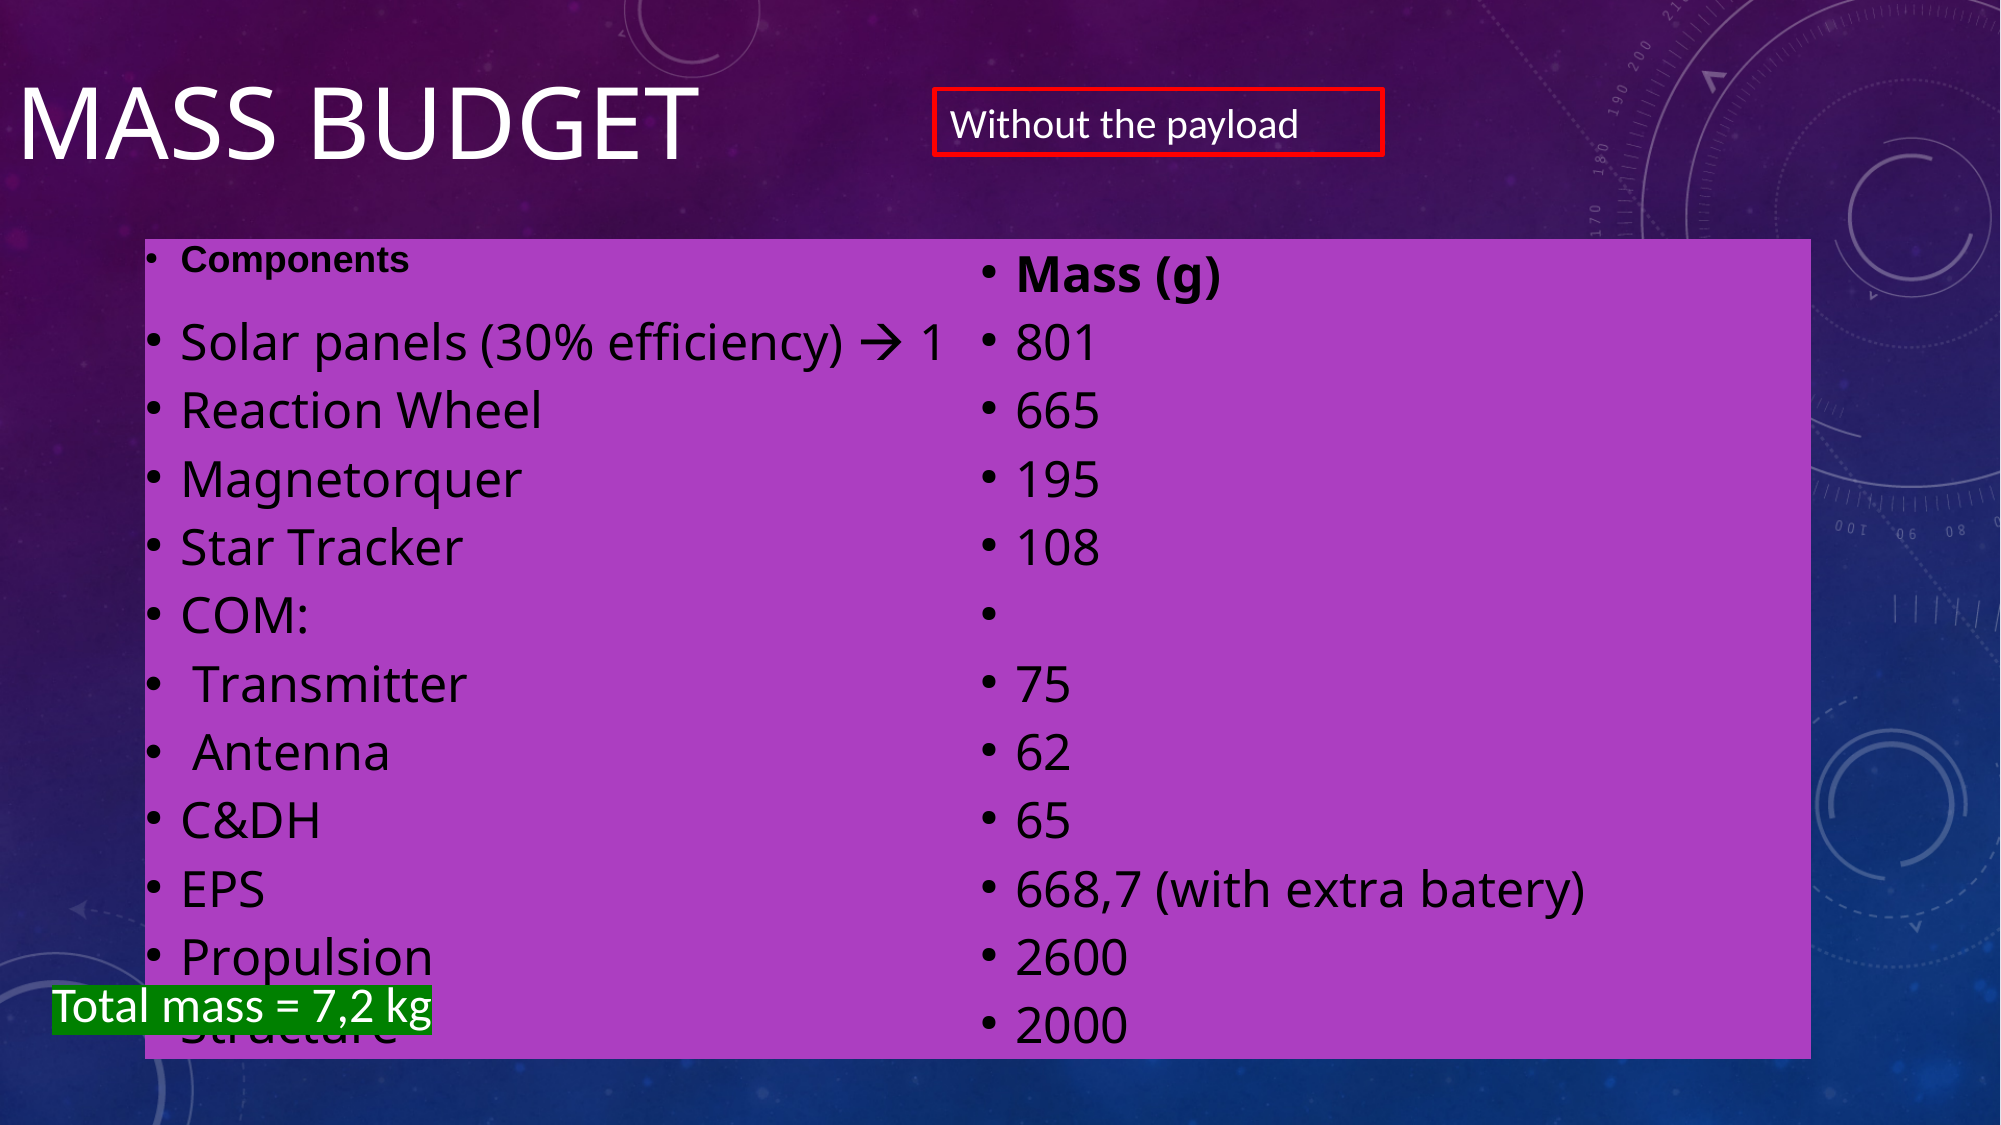

# MASS budget
Without the payload
| Components | Mass (g) |
| --- | --- |
| Solar panels (30% efficiency)  1 | 801 |
| Reaction Wheel | 665 |
| Magnetorquer | 195 |
| Star Tracker | 108 |
| COM: Transmitter Antenna | 75 62 |
| C&DH | 65 |
| EPS | 668,7 (with extra batery) |
| Propulsion | 2600 |
| Structure | 2000 |
Total mass = 7,2 kg